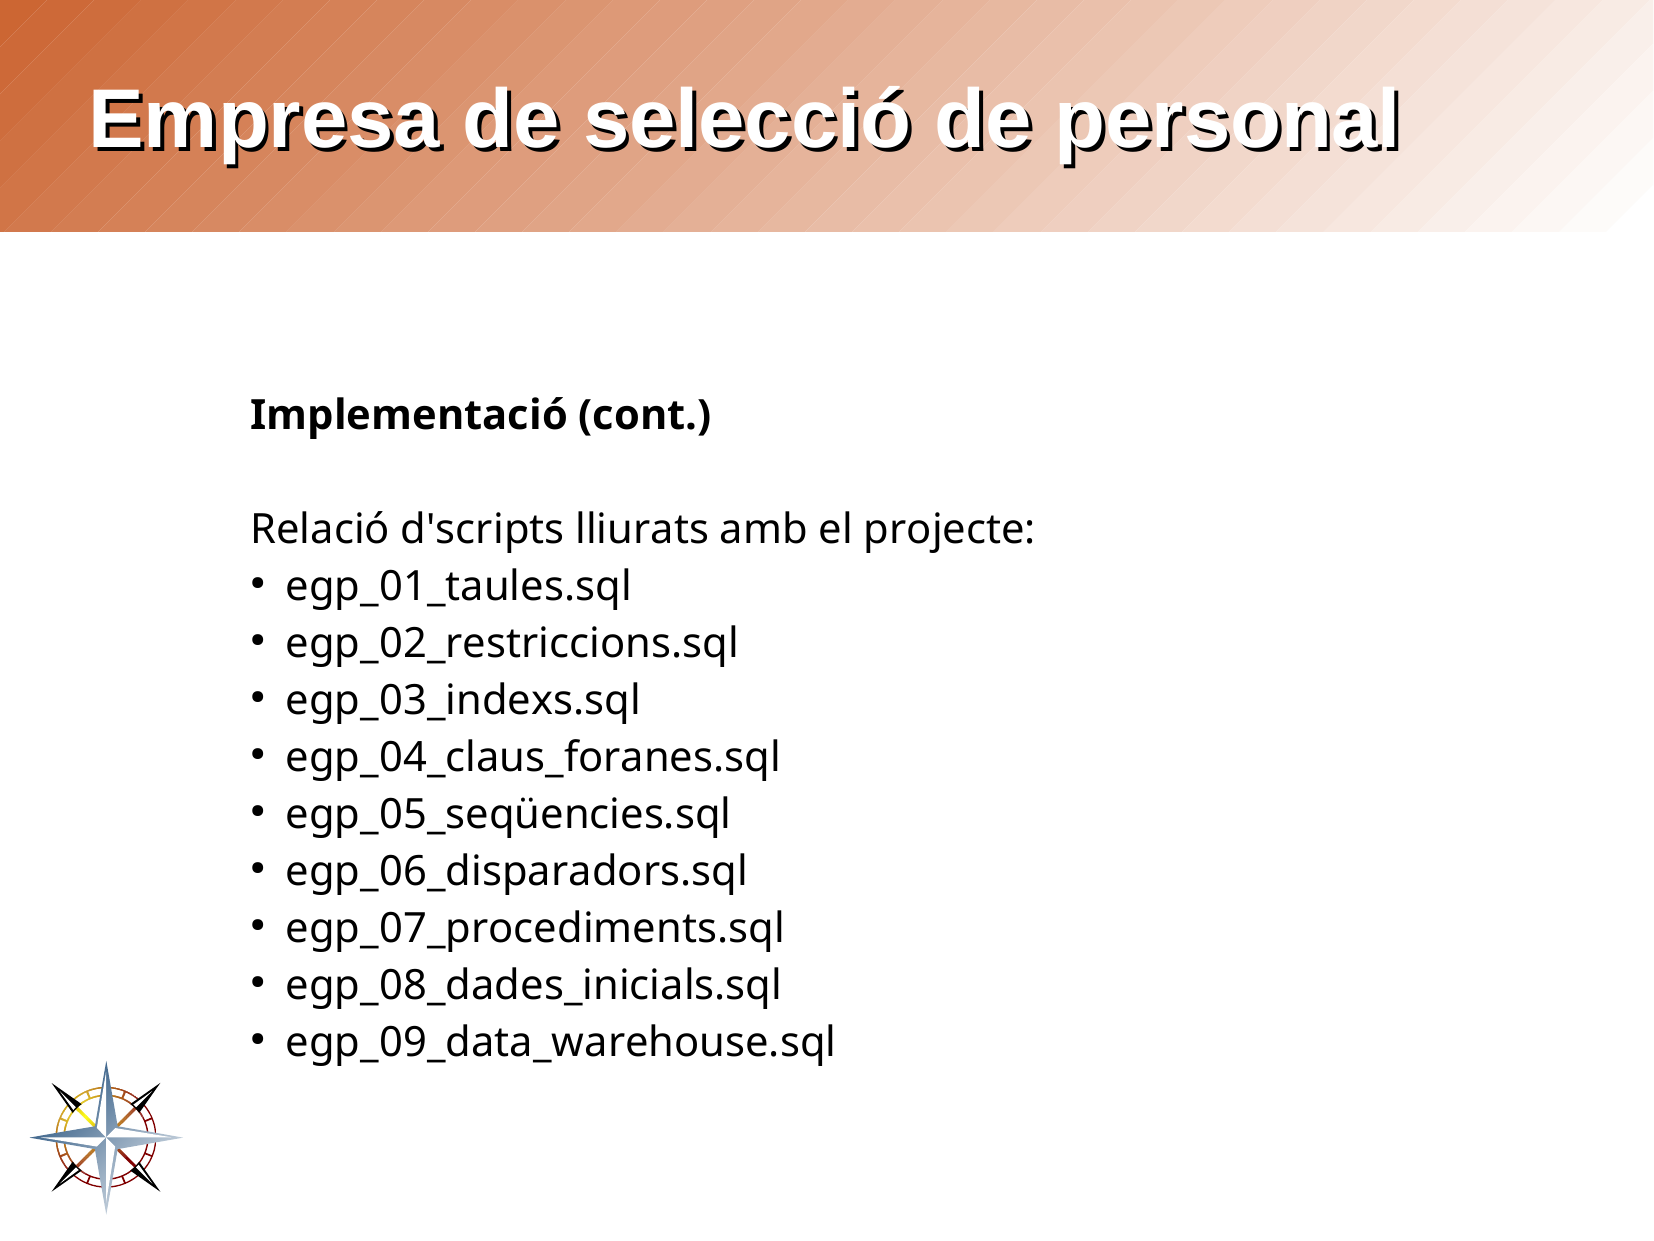

# Empresa de selecció de personal
Implementació (cont.)
Relació d'scripts lliurats amb el projecte:
egp_01_taules.sql
egp_02_restriccions.sql
egp_03_indexs.sql
egp_04_claus_foranes.sql
egp_05_seqüencies.sql
egp_06_disparadors.sql
egp_07_procediments.sql
egp_08_dades_inicials.sql
egp_09_data_warehouse.sql